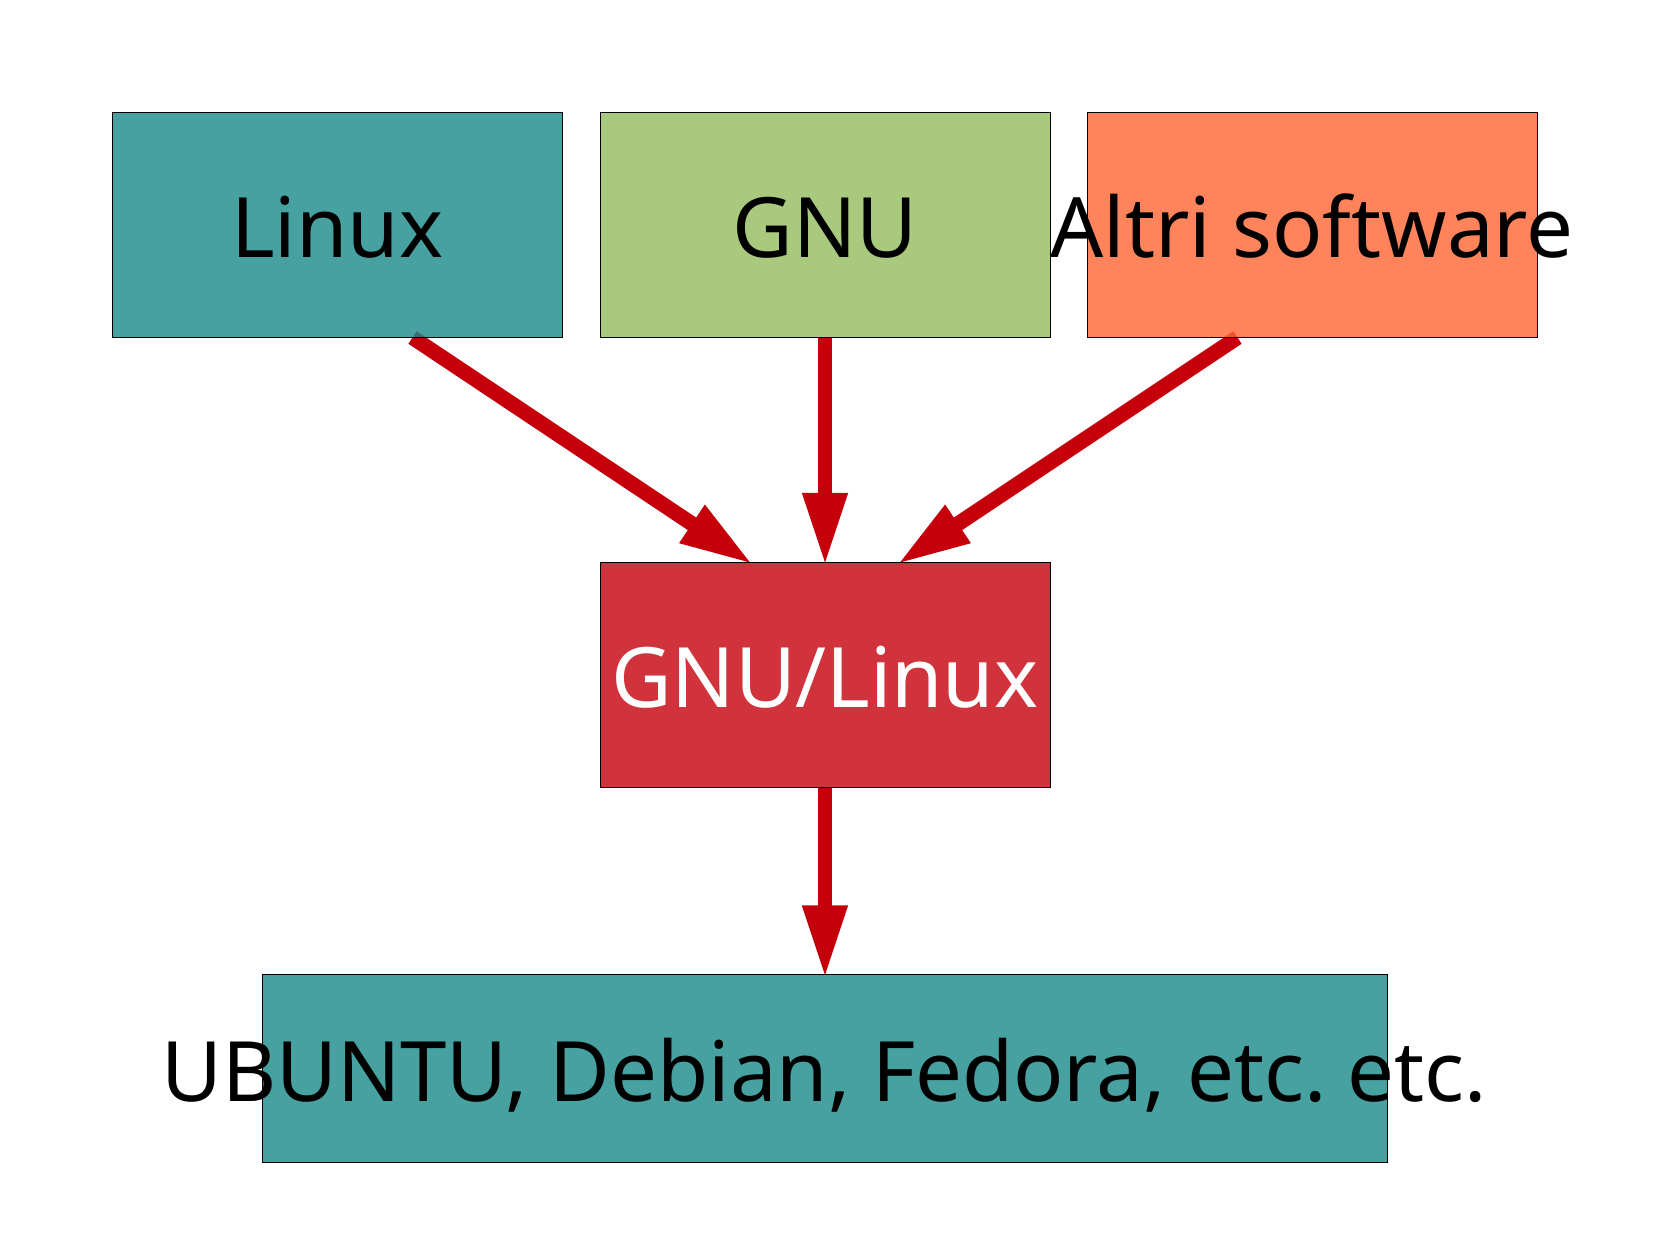

Linux
GNU
Altri software
GNU/Linux
UBUNTU, Debian, Fedora, etc. etc.